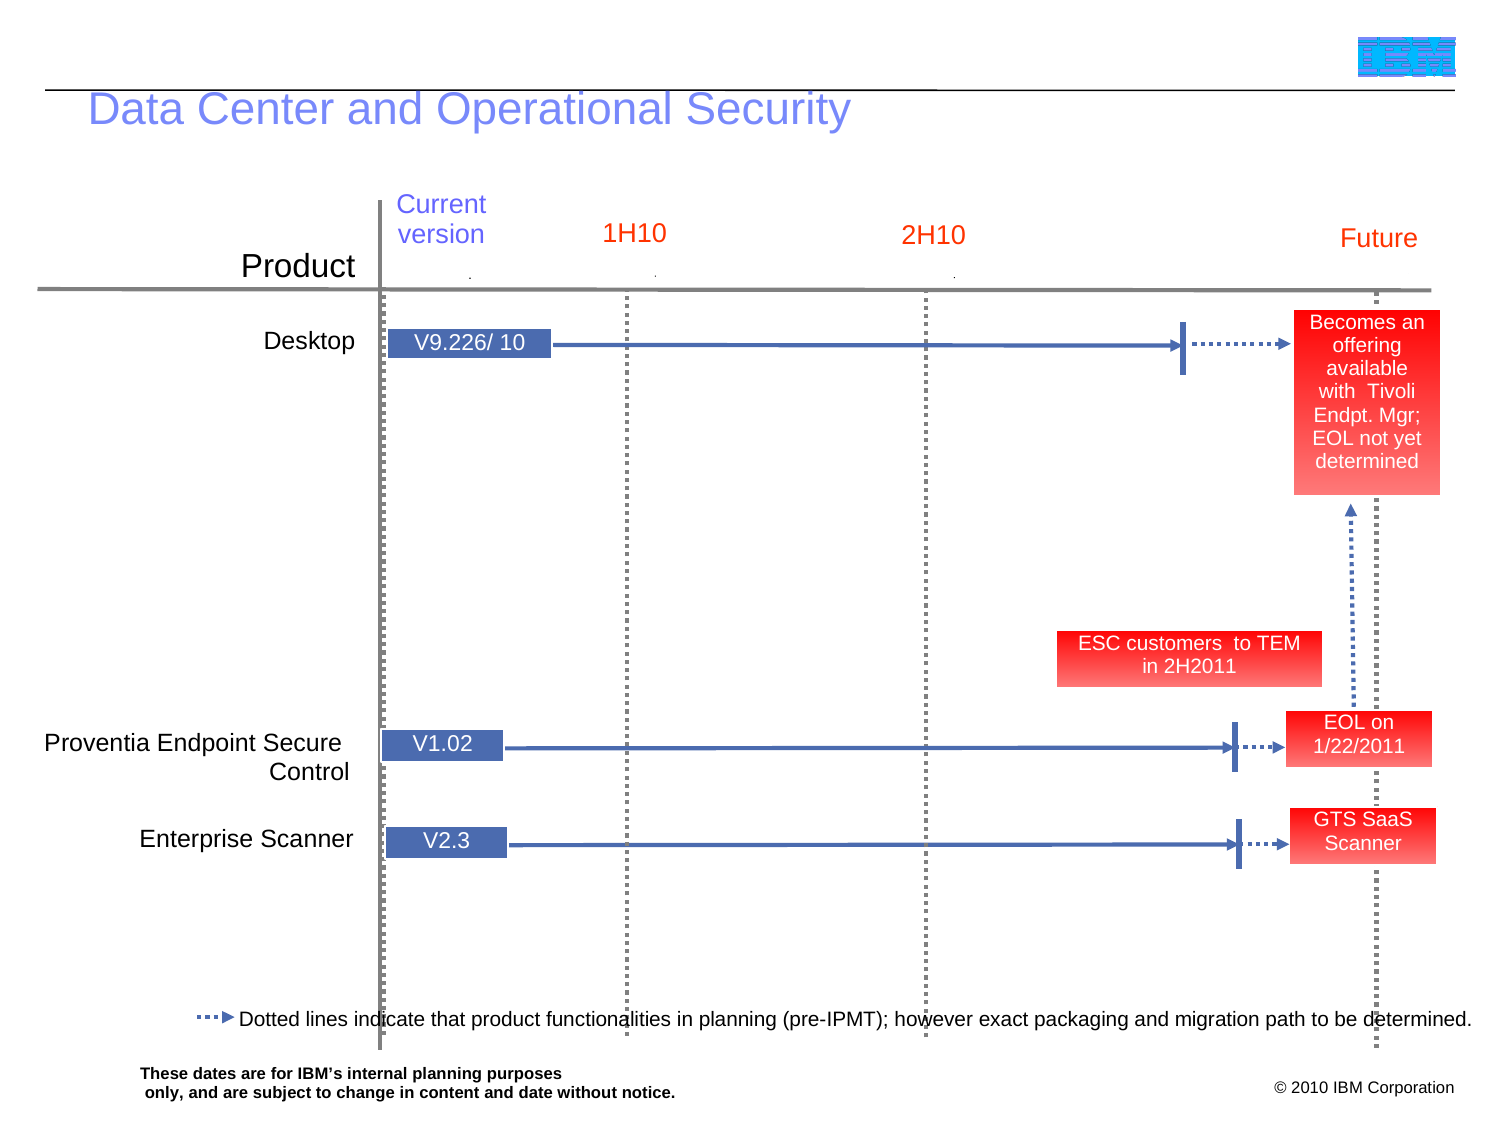

# Data Center and Operational Security
Current version
1H10
2H10
Future
Product
Becomes an offering available with Tivoli Endpt. Mgr; EOL not yet determined
V9.226/ 10
Desktop
ESC customers to TEM in 2H2011
EOL on 1/22/2011
Proventia Endpoint Secure
Control
V1.02
GTS SaaS Scanner
Enterprise Scanner
V2.3
Dotted lines indicate that product functionalities in planning (pre-IPMT); however exact packaging and migration path to be determined.
These dates are for IBM’s internal planning purposes
 only, and are subject to change in content and date without notice.